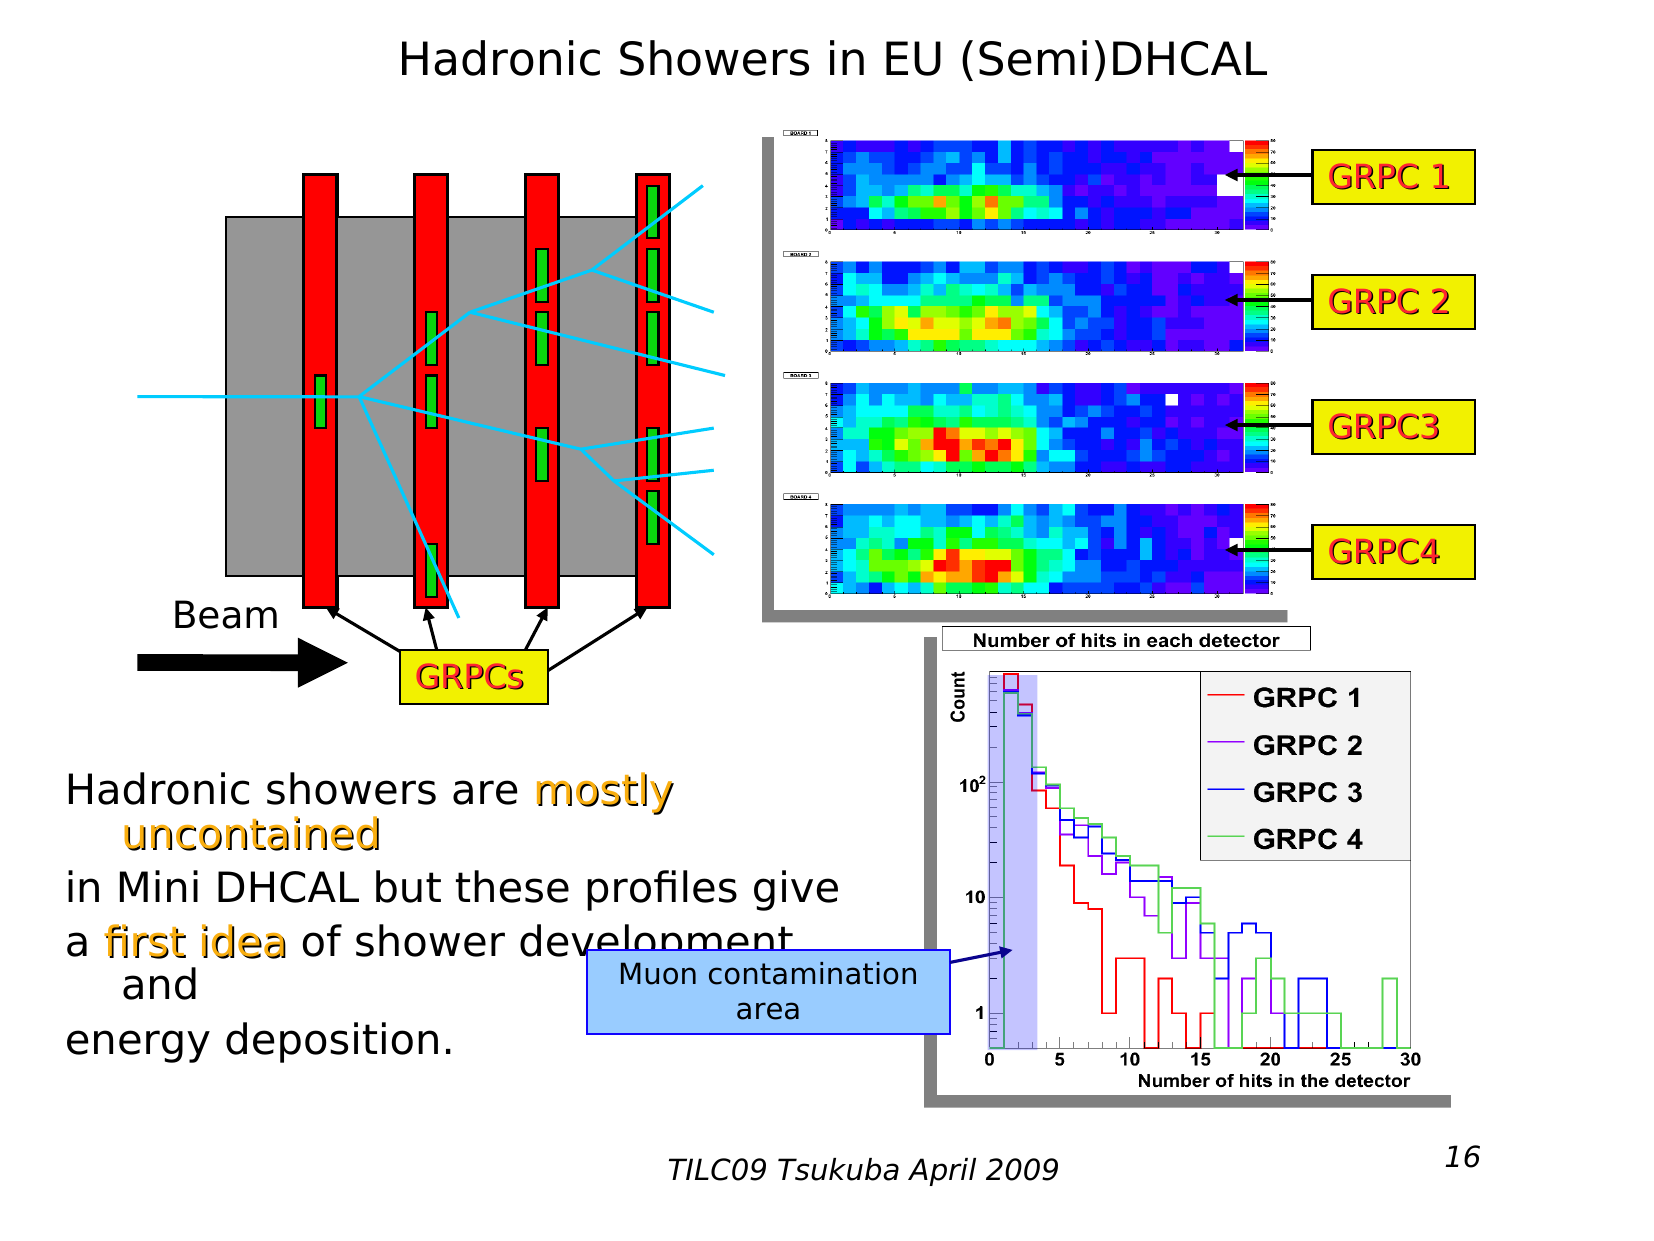

Hadronic Showers in EU (Semi)DHCAL
GRPC 1
GRPC 2
GRPC3
GRPC4
Beam
GRPCs
# Hadronic showers are mostly uncontained
in Mini DHCAL but these profiles give
a first idea of shower development, and
energy deposition.
Muon contamination area